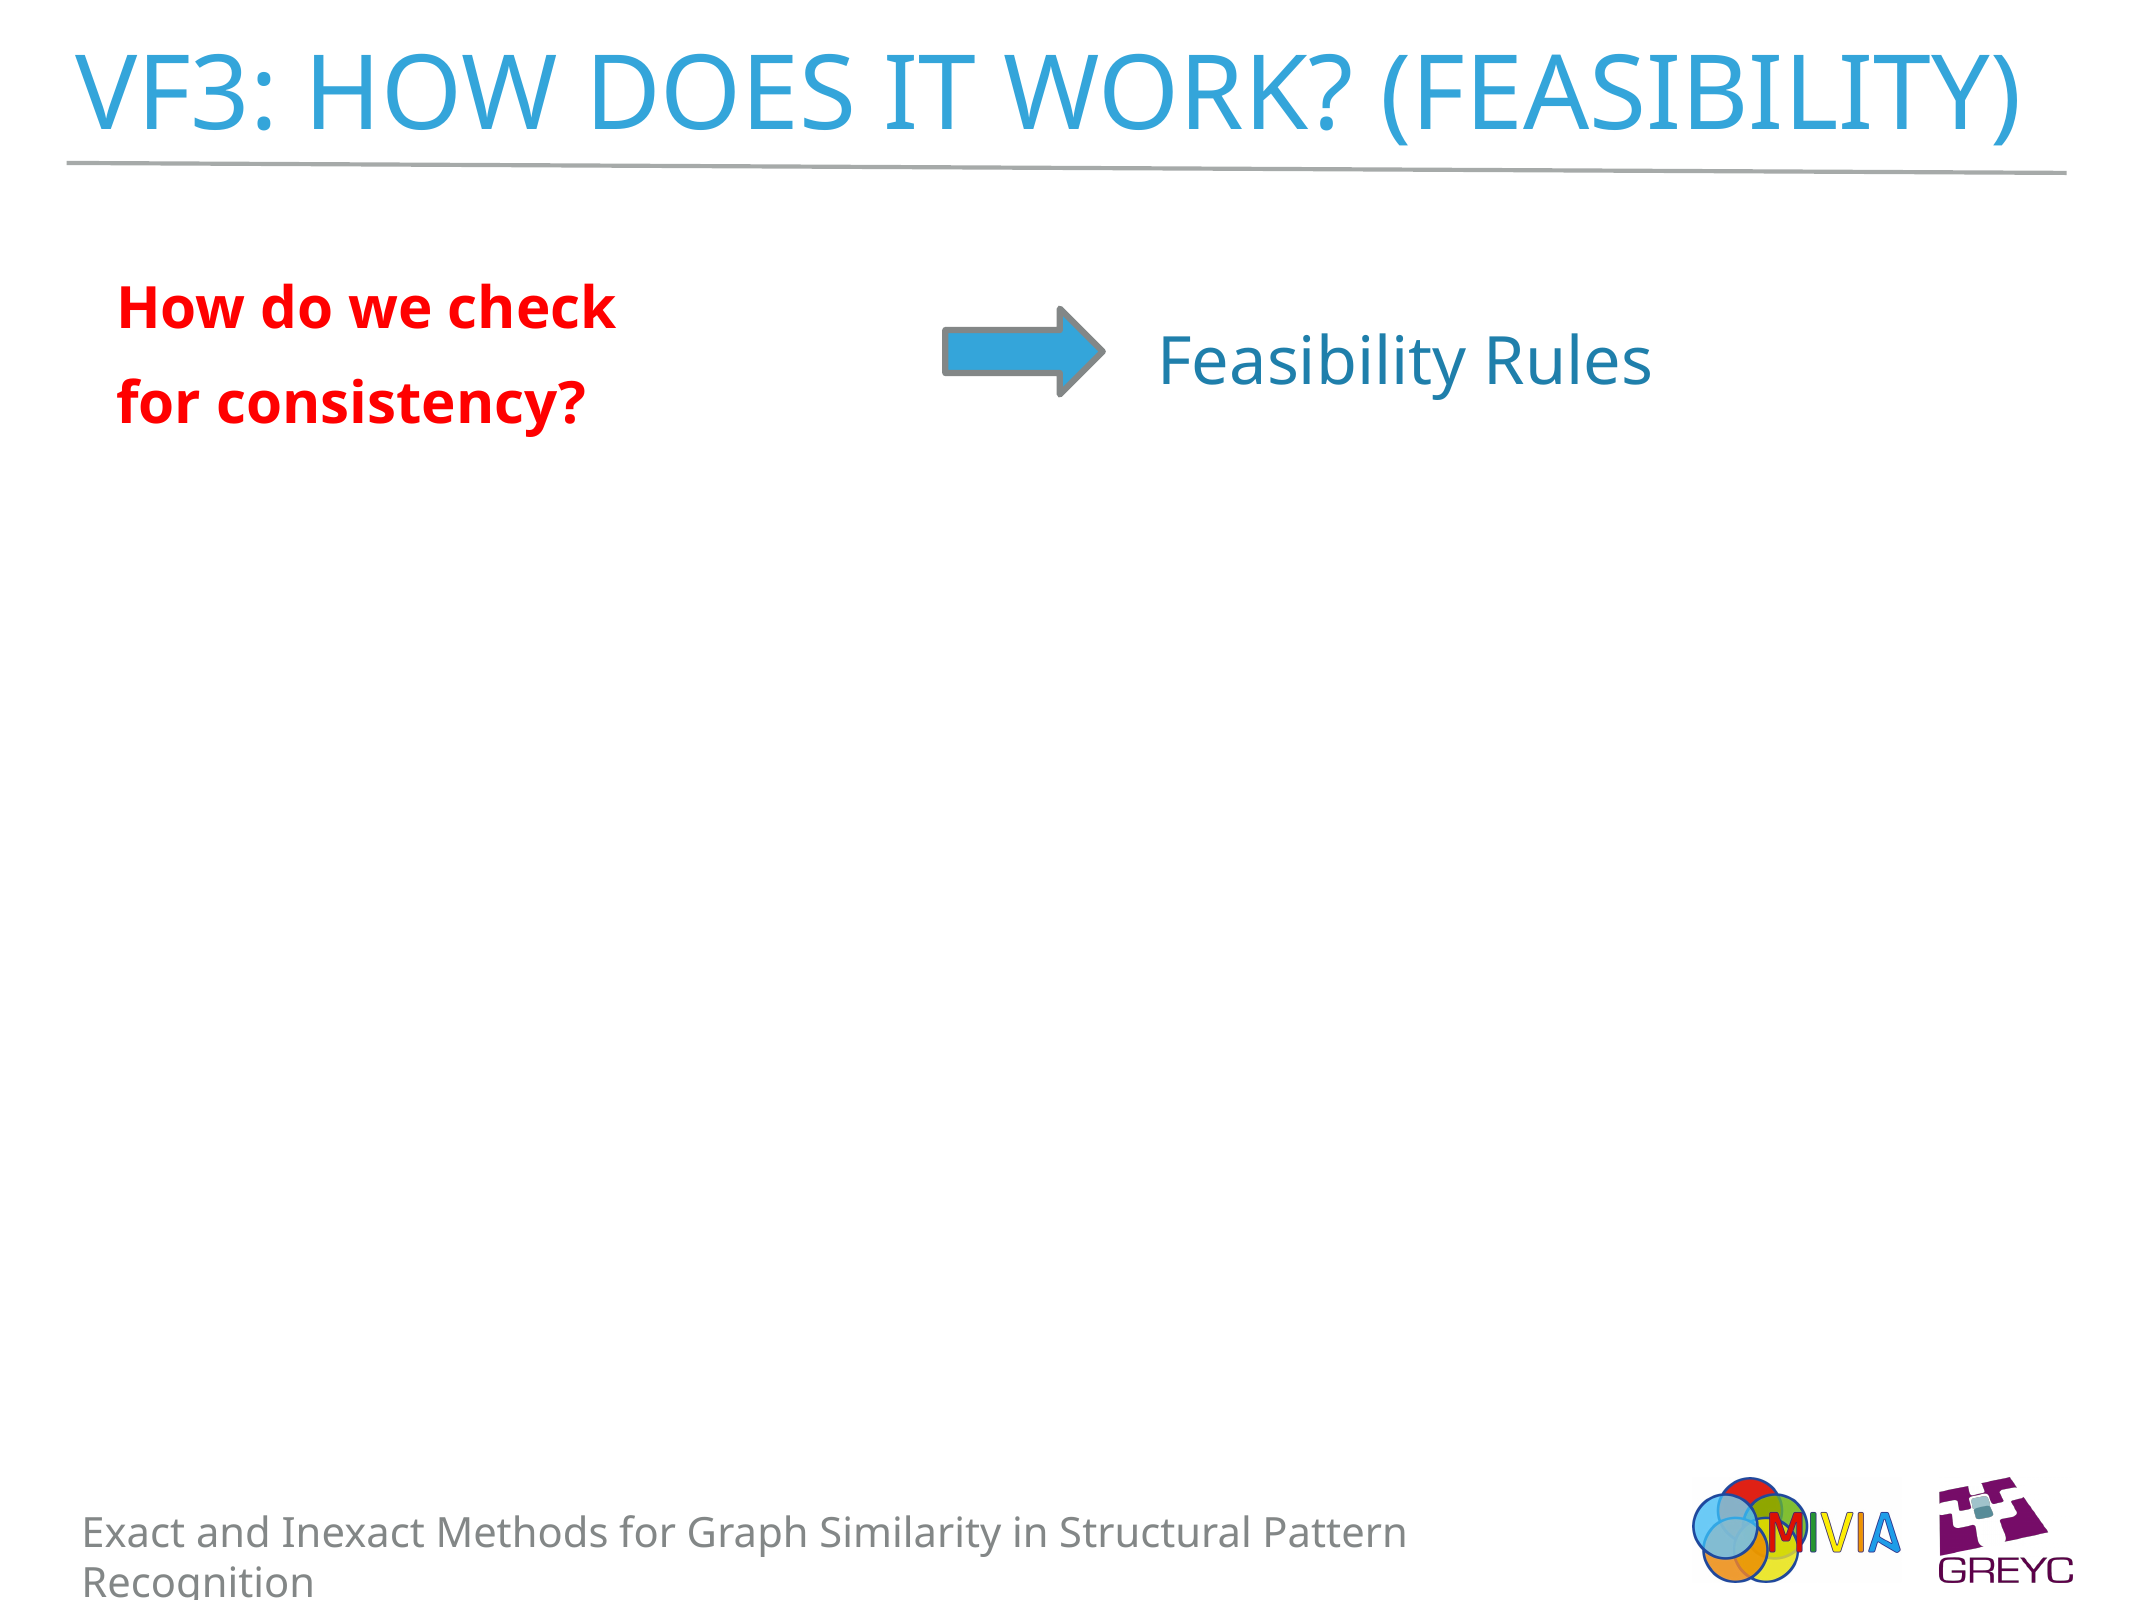

# VF3: HoW DOES IT WORK? (FEASIBILITY)
How do we check
for consistency?
Feasibility Rules